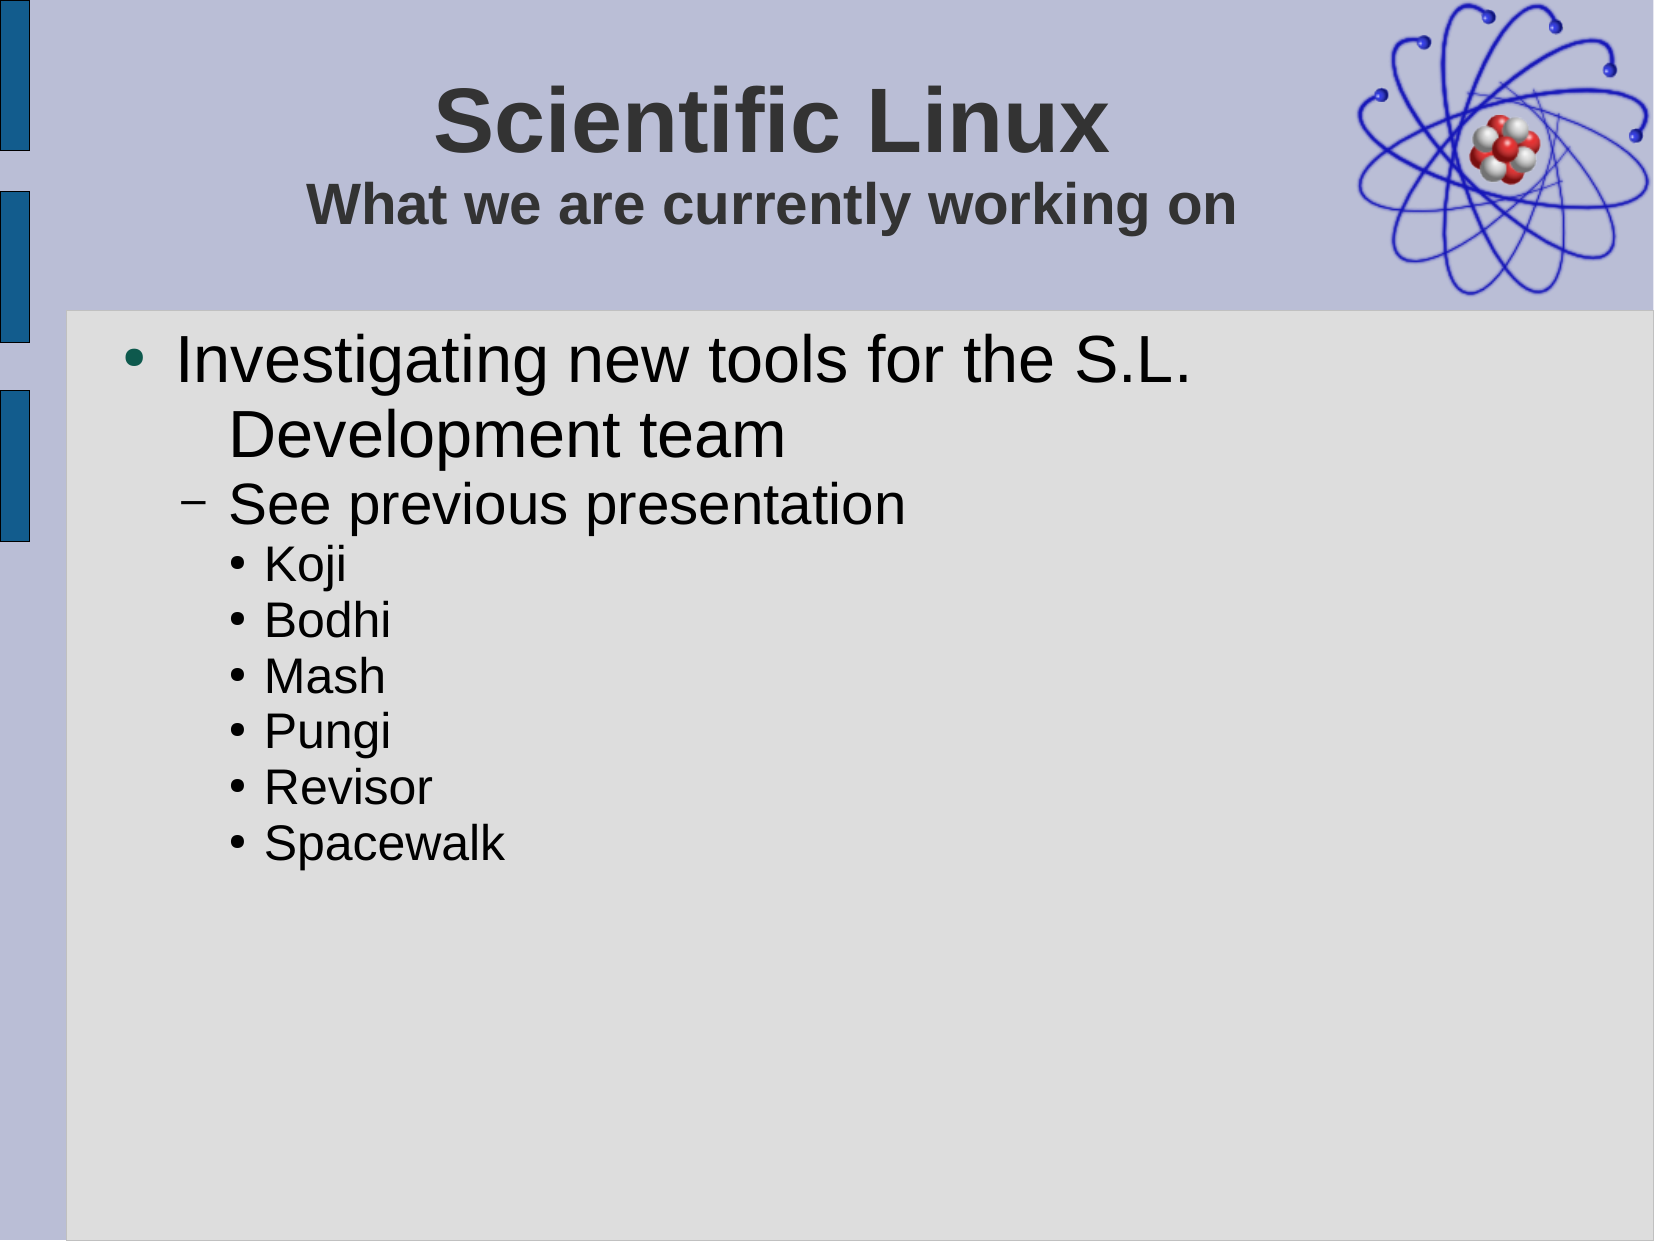

# Scientific Linux What we are currently working on
Investigating new tools for the S.L. Development team
See previous presentation
Koji
Bodhi
Mash
Pungi
Revisor
Spacewalk